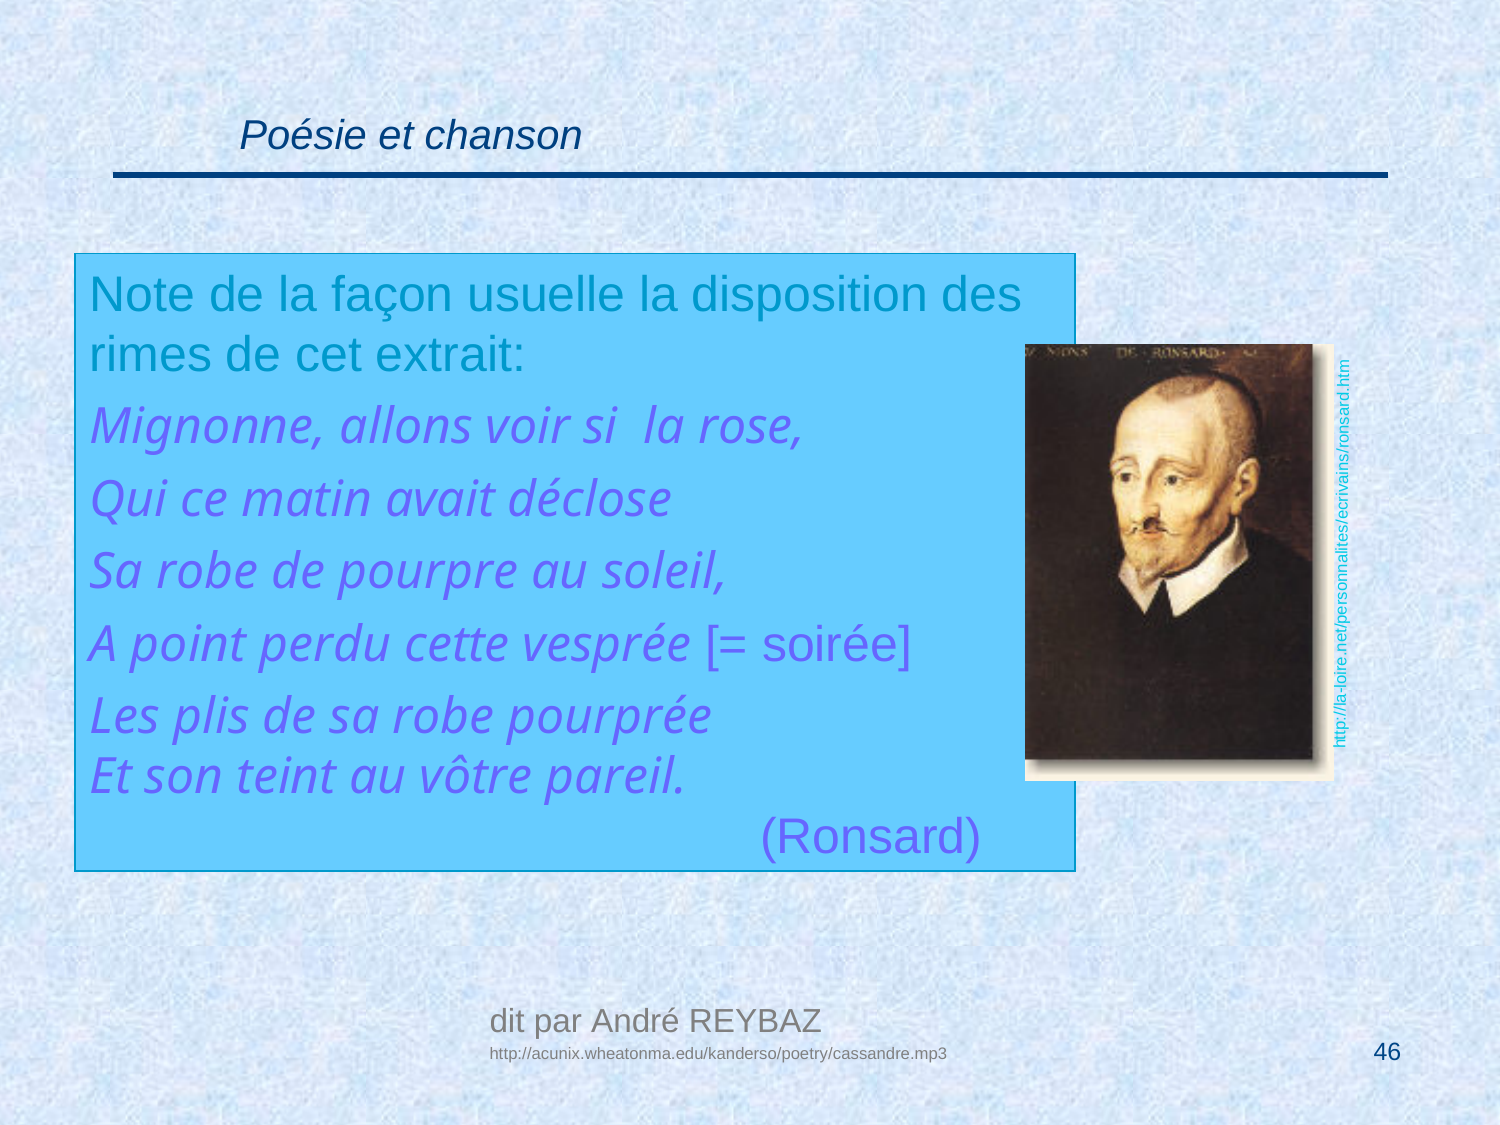

Poésie et chanson
Note de la façon usuelle la disposition des rimes de cet extrait:
Mignonne, allons voir si la rose,
Qui ce matin avait déclose
Sa robe de pourpre au soleil,
A point perdu cette vesprée [= soirée]
Les plis de sa robe pourprée
Et son teint au vôtre pareil.
(Ronsard)
http://la-loire.net/personnalites/ecrivains/ronsard.htm
dit par André REYBAZ http://acunix.wheatonma.edu/kanderso/poetry/cassandre.mp3
46